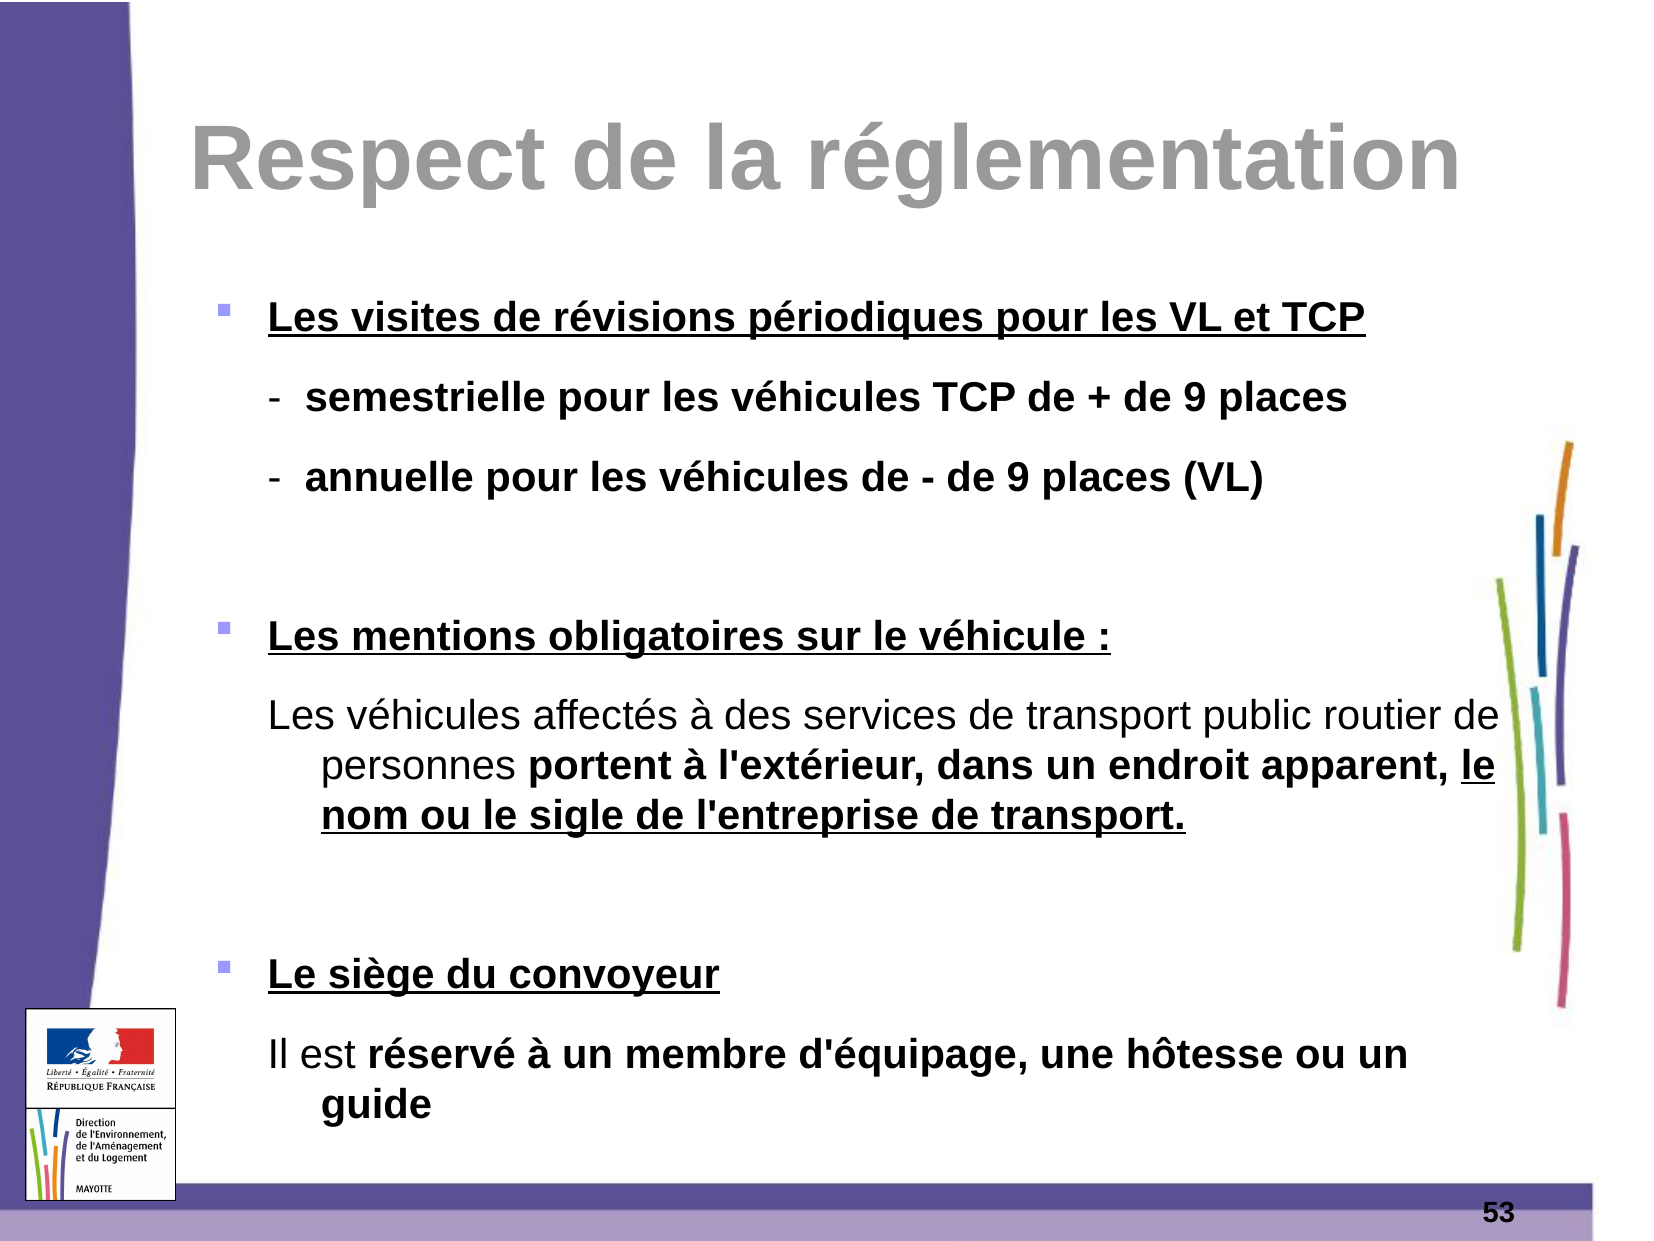

# Respect de la réglementation
Les visites de révisions périodiques pour les VL et TCP
- semestrielle pour les véhicules TCP de + de 9 places
- annuelle pour les véhicules de - de 9 places (VL)
Les mentions obligatoires sur le véhicule :
Les véhicules affectés à des services de transport public routier de personnes portent à l'extérieur, dans un endroit apparent, le nom ou le sigle de l'entreprise de transport.
Le siège du convoyeur
Il est réservé à un membre d'équipage, une hôtesse ou un guide